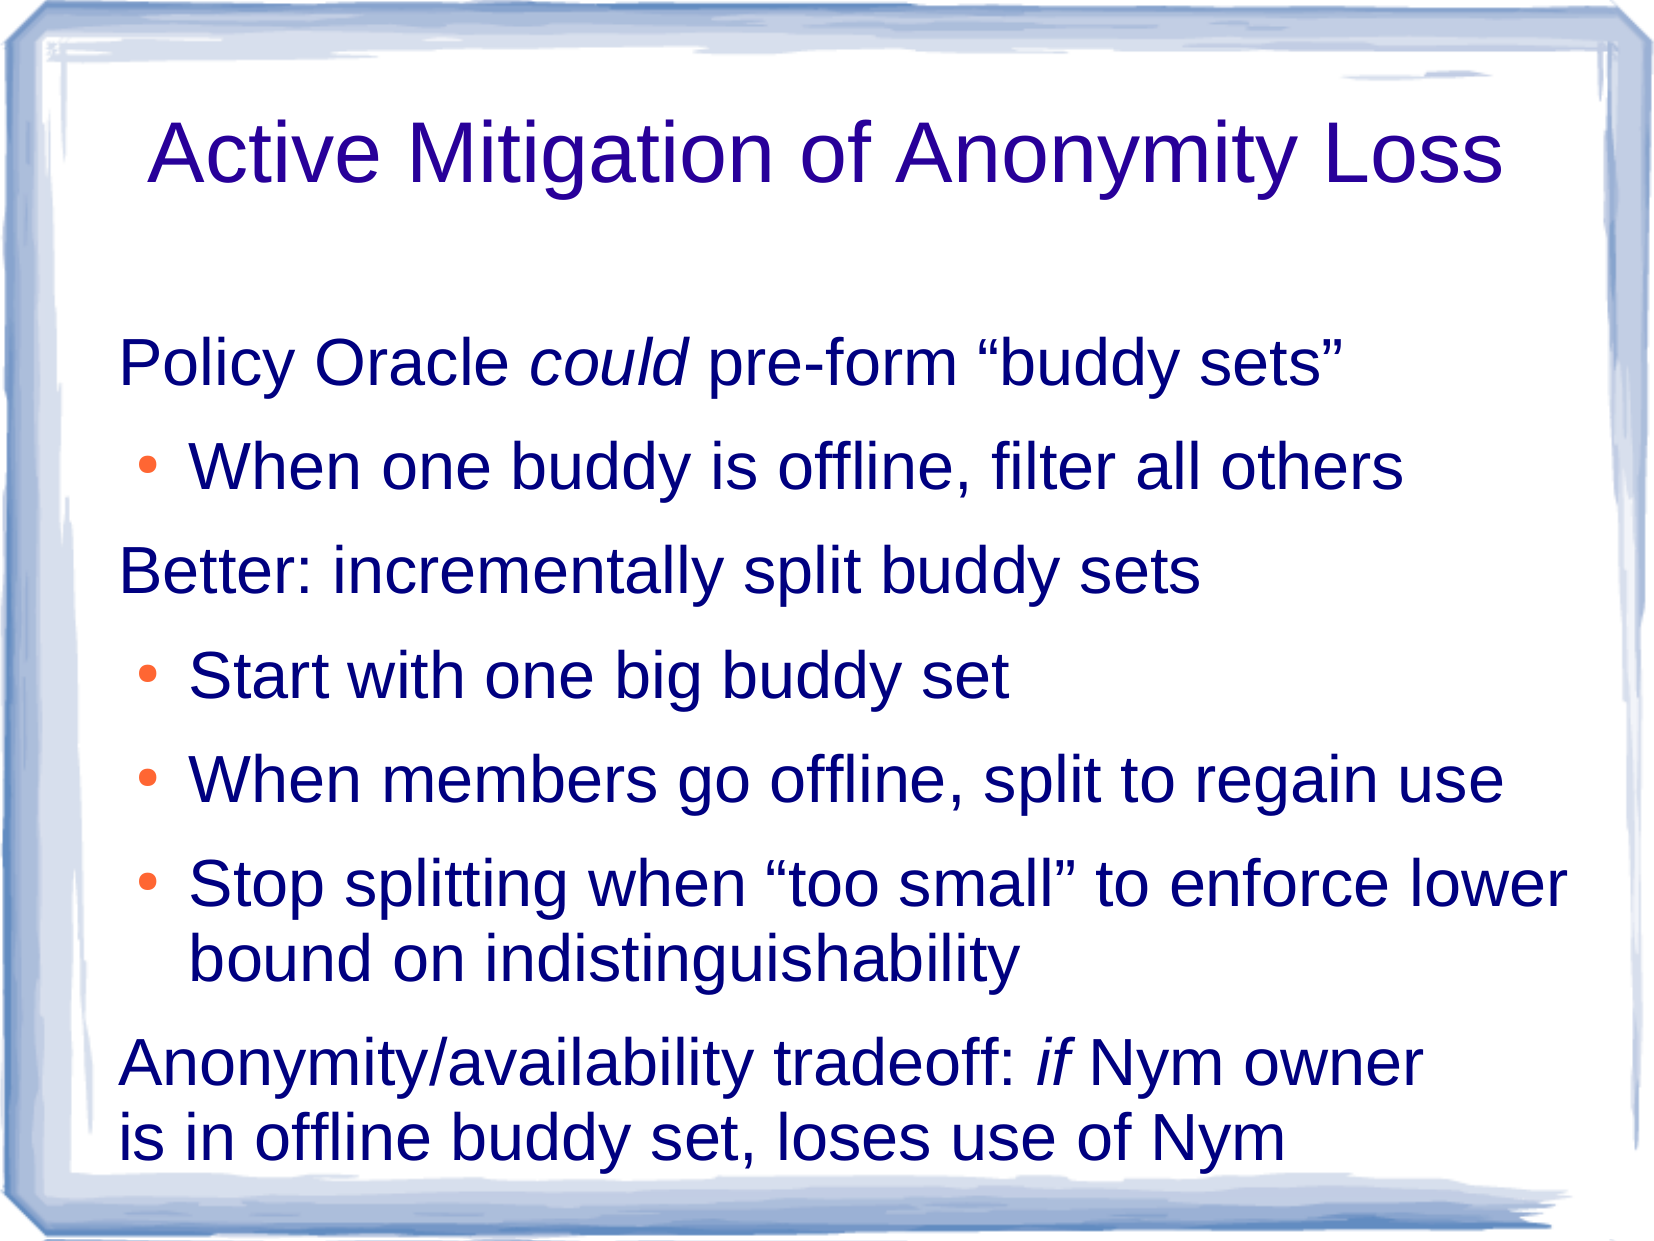

# Active Mitigation of Anonymity Loss
Policy Oracle could pre-form “buddy sets”
When one buddy is offline, filter all others
Better: incrementally split buddy sets
Start with one big buddy set
When members go offline, split to regain use
Stop splitting when “too small” to enforce lower bound on indistinguishability
Anonymity/availability tradeoff: if Nym owner
is in offline buddy set, loses use of Nym